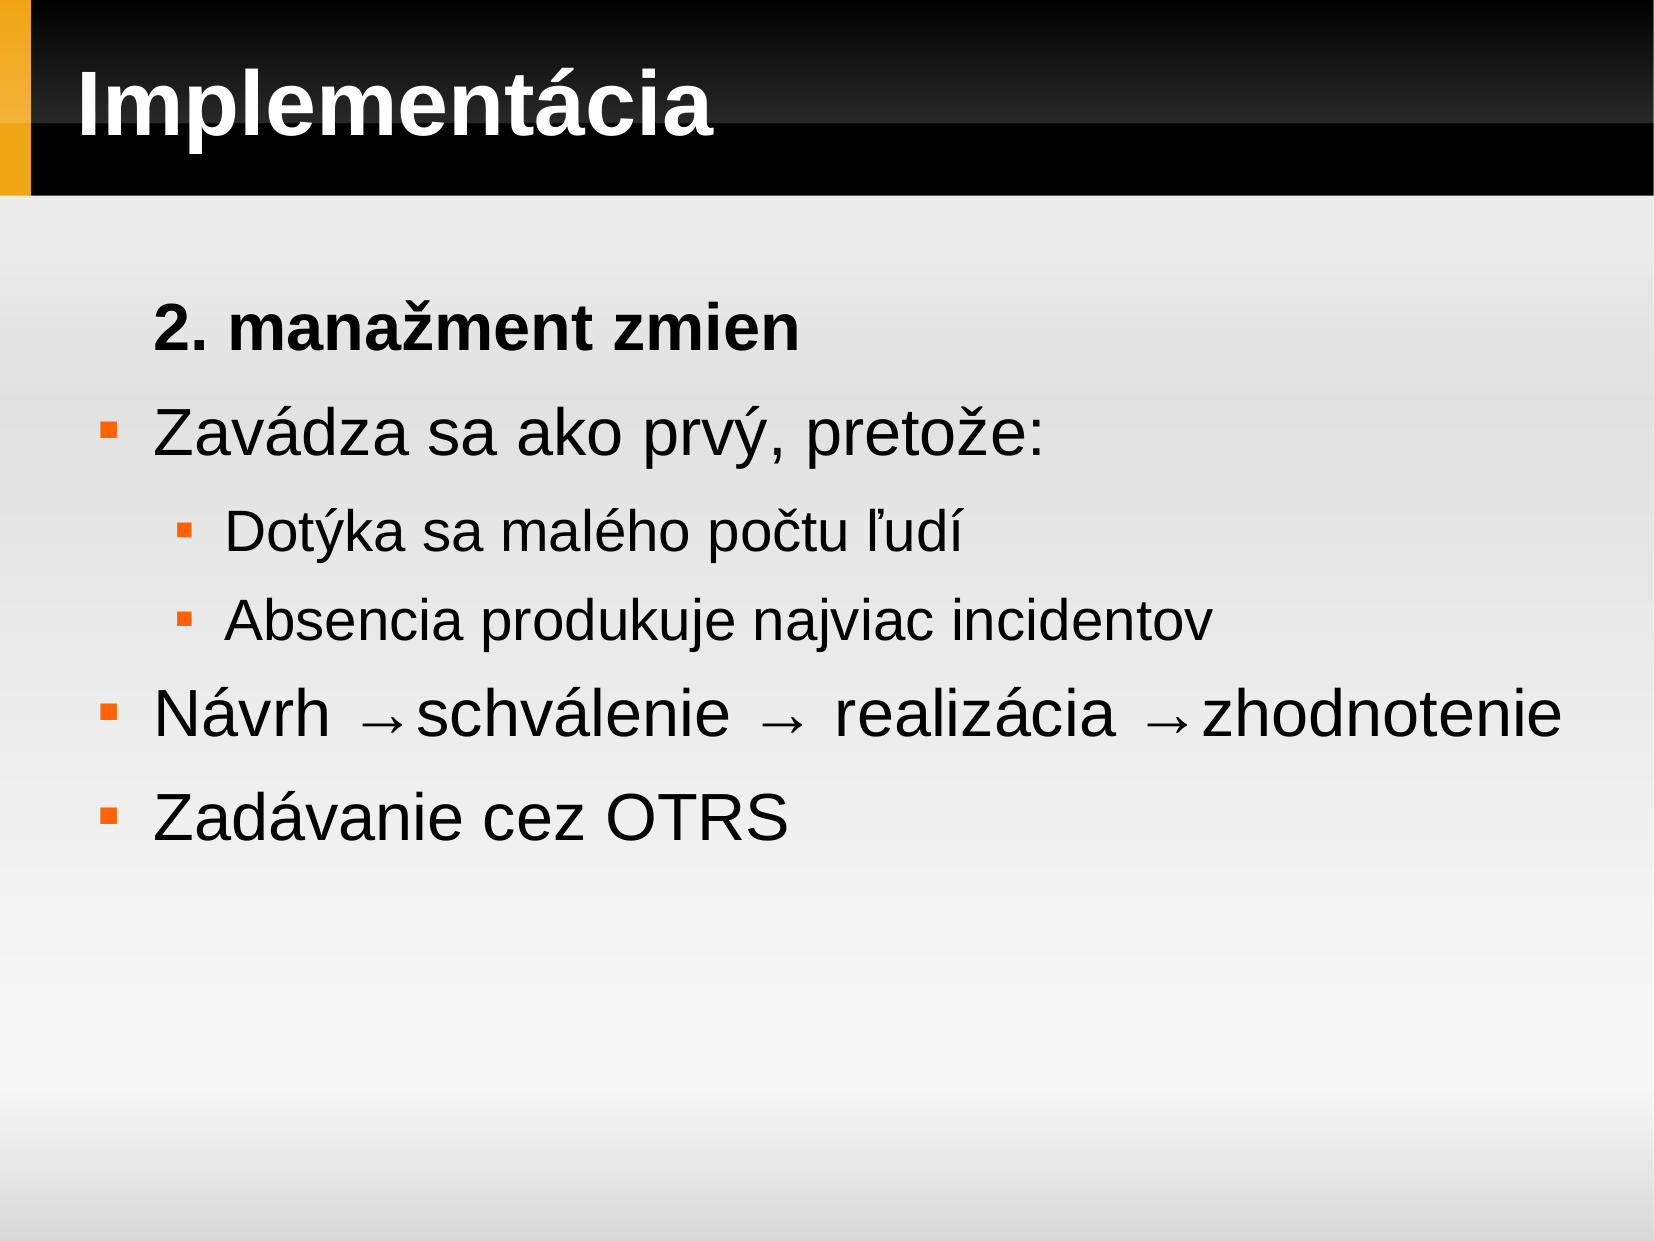

# Implementácia
2. manažment zmien
Zavádza sa ako prvý, pretože:
Dotýka sa malého počtu ľudí
Absencia produkuje najviac incidentov
Návrh →schválenie → realizácia →zhodnotenie
Zadávanie cez OTRS